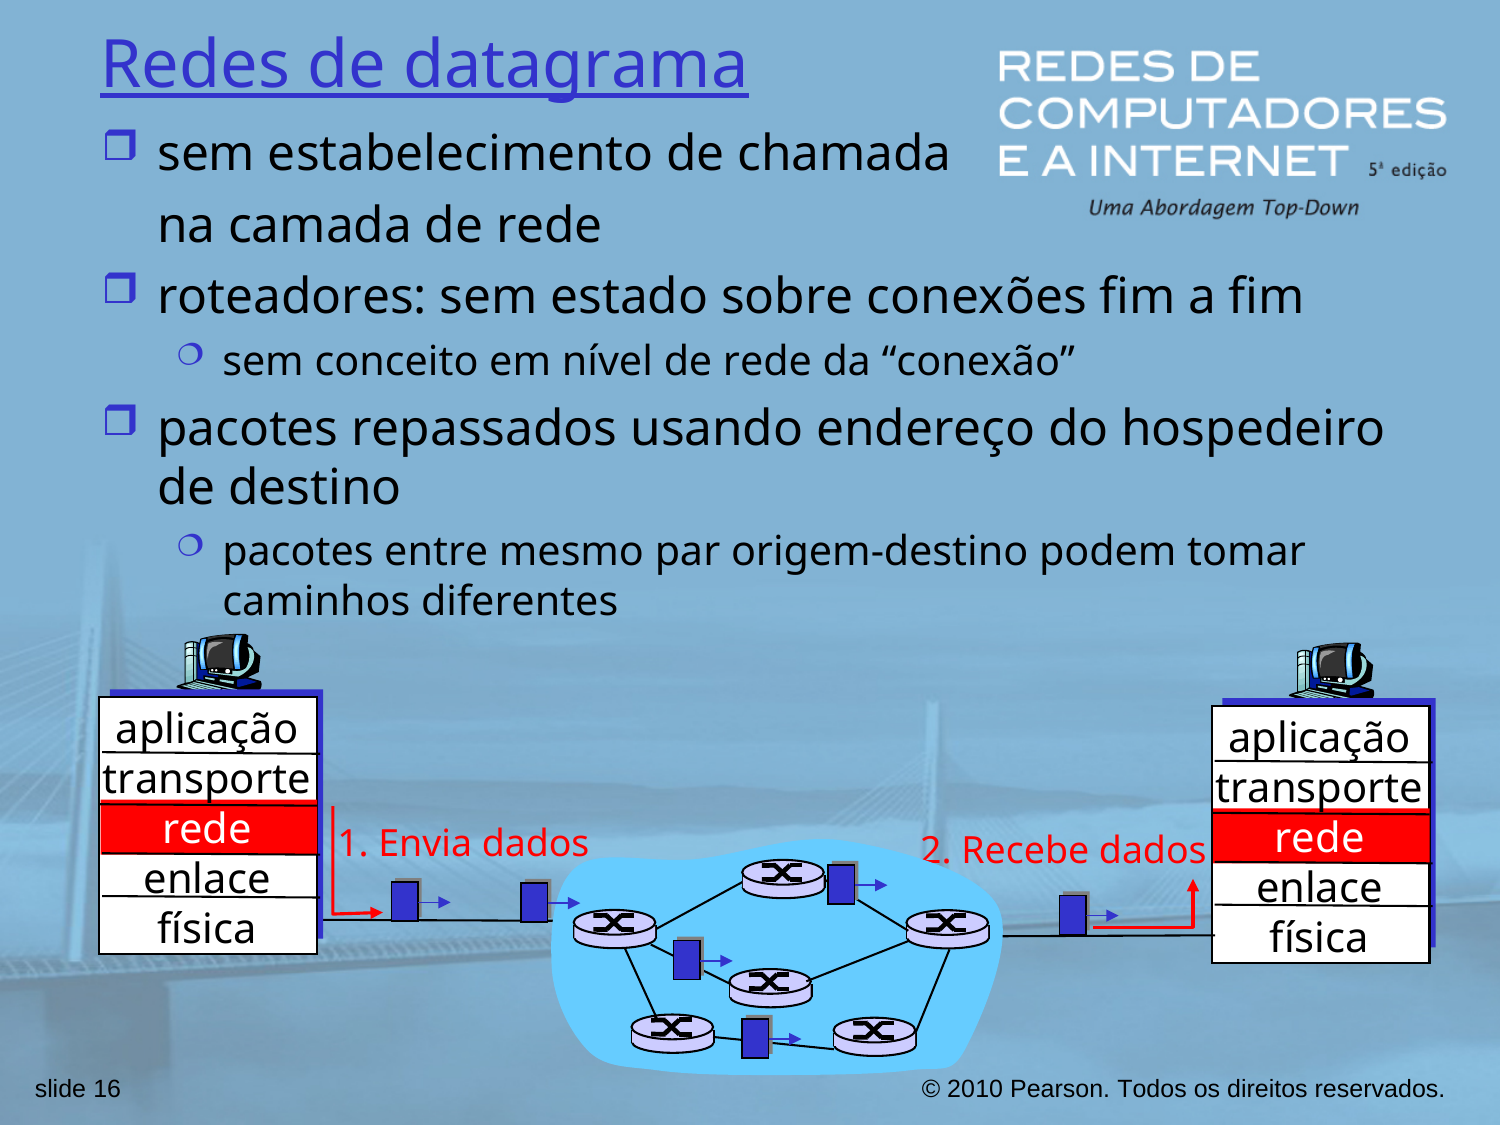

# Redes de datagrama
sem estabelecimento de chamada
	na camada de rede
roteadores: sem estado sobre conexões fim a fim
sem conceito em nível de rede da “conexão”
pacotes repassados usando endereço do hospedeiro de destino
pacotes entre mesmo par origem-destino podem tomar caminhos diferentes
aplicação
transporte
rede
enlace
física
aplicação
transporte
rede
enlace
física
1. Envia dados
2. Recebe dados